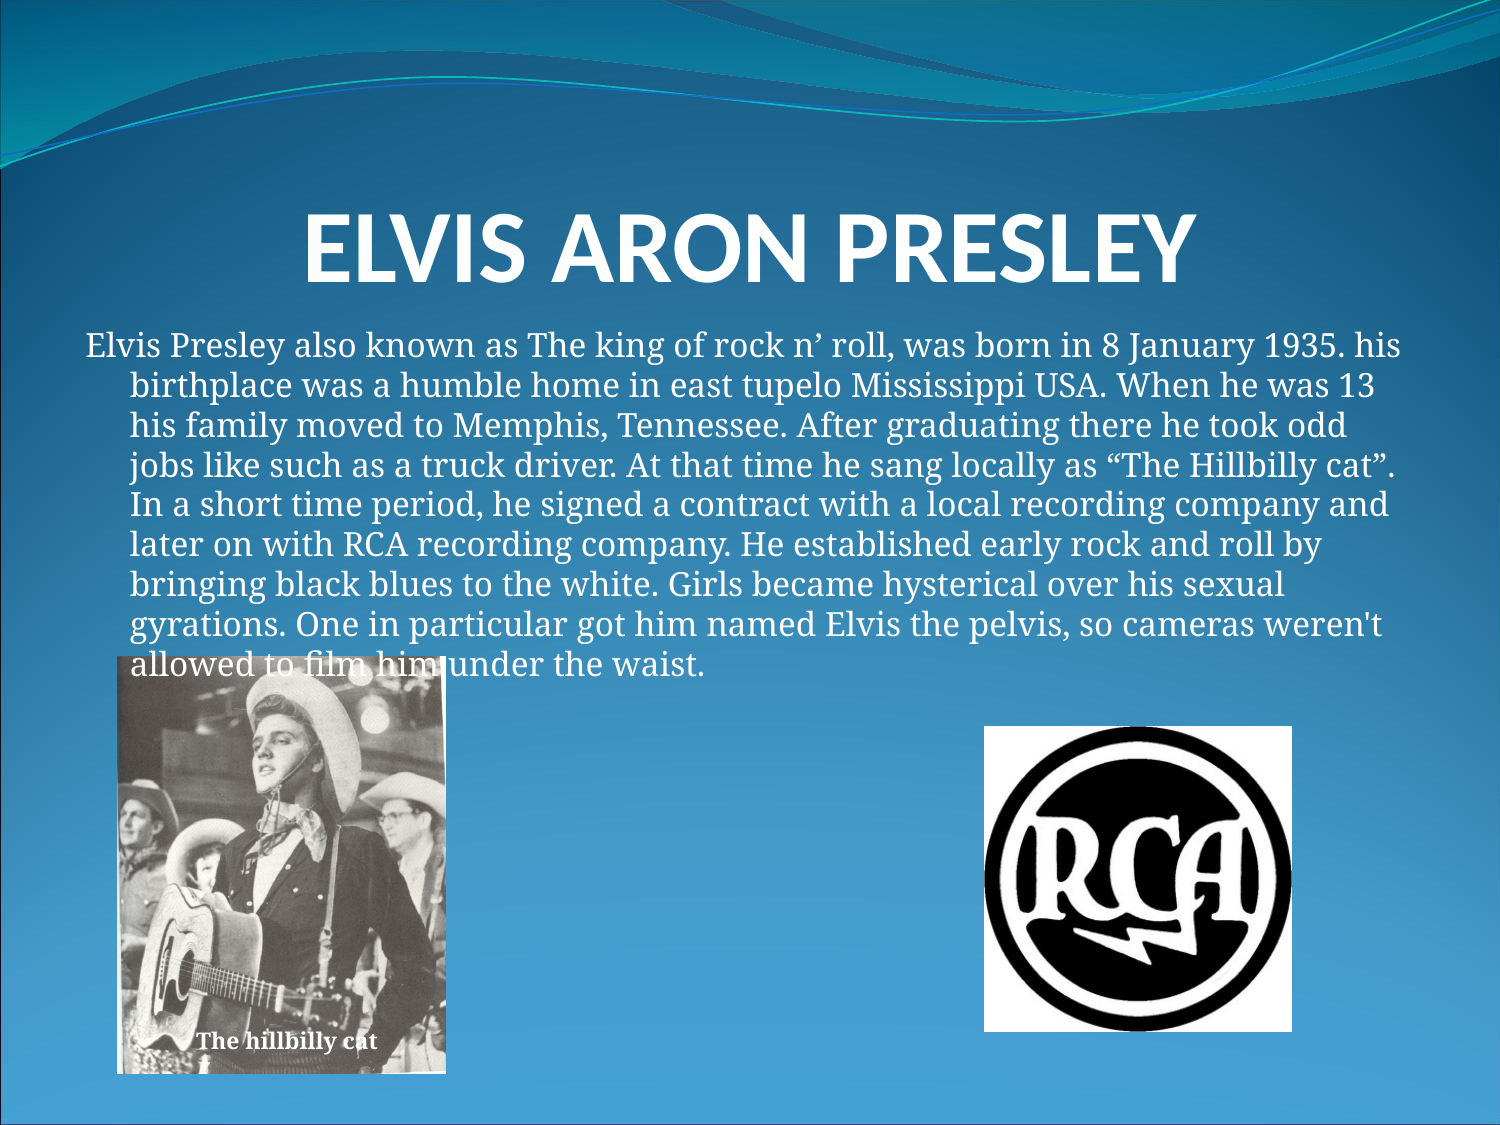

# ELVIS ARON PRESLEY
Elvis Presley also known as The king of rock n’ roll, was born in 8 January 1935. his birthplace was a humble home in east tupelo Mississippi USA. When he was 13 his family moved to Memphis, Tennessee. After graduating there he took odd jobs like such as a truck driver. At that time he sang locally as “The Hillbilly cat”. In a short time period, he signed a contract with a local recording company and later on with RCA recording company. He established early rock and roll by bringing black blues to the white. Girls became hysterical over his sexual gyrations. One in particular got him named Elvis the pelvis, so cameras weren't allowed to film him under the waist.
The hillbilly cat